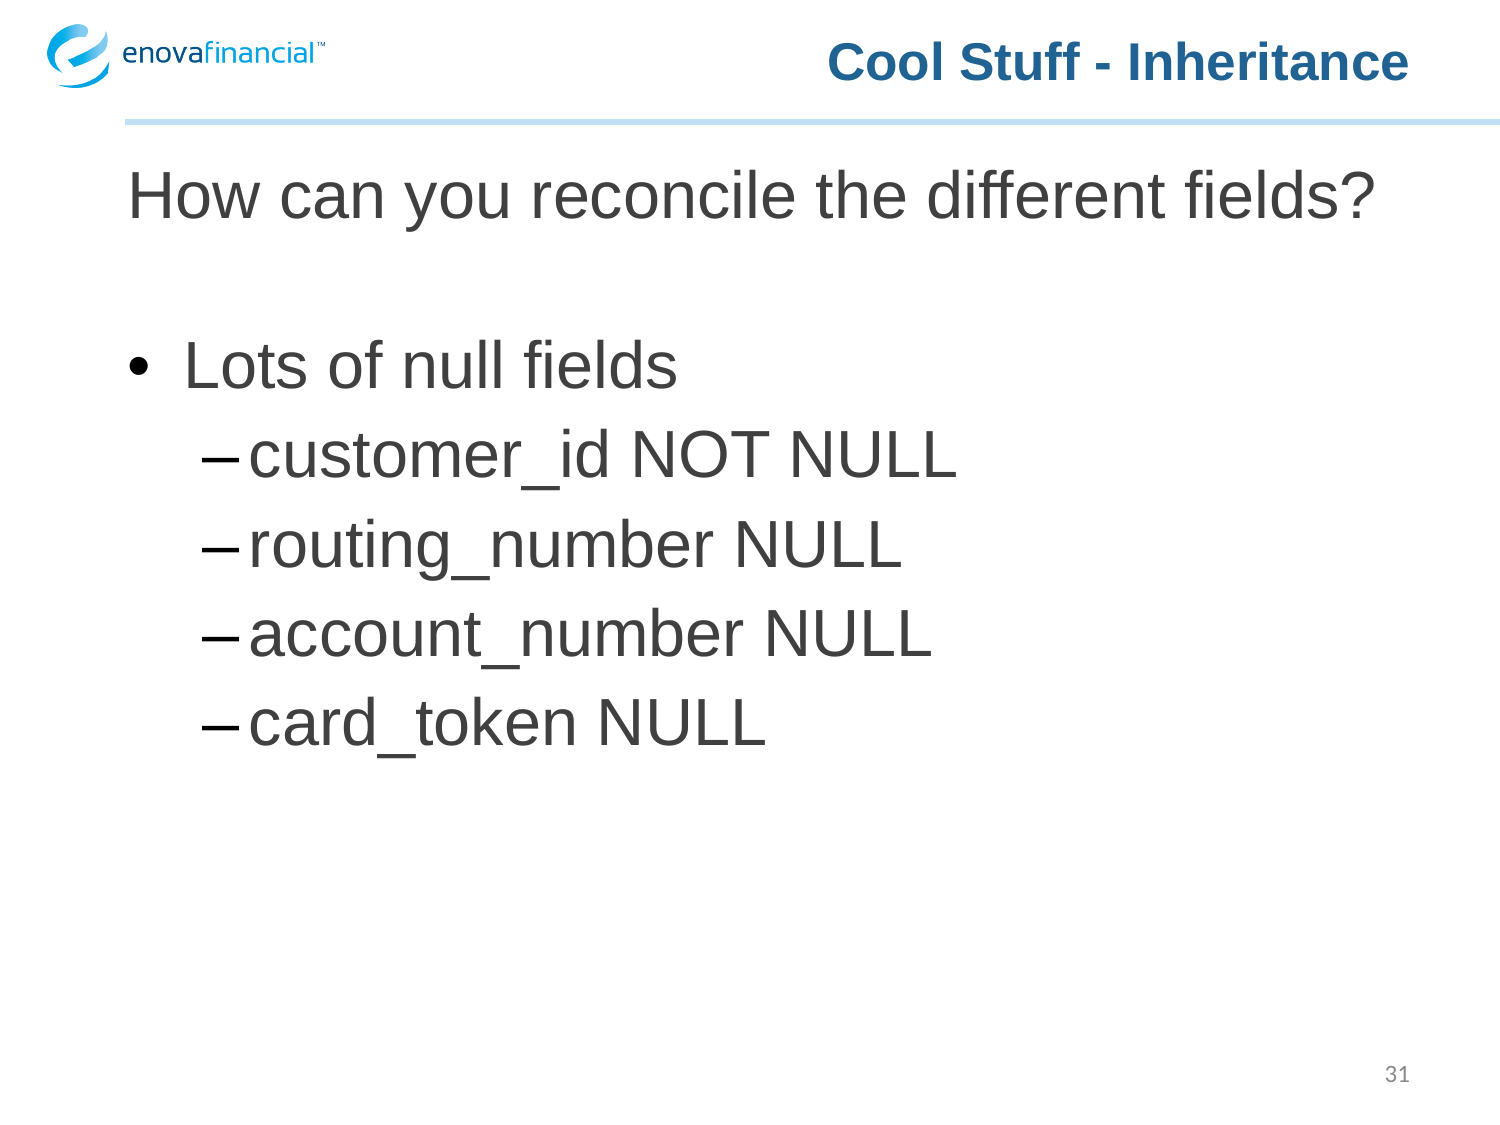

Cool Stuff - Inheritance
# How can you reconcile the different fields?
Lots of null fields
customer_id NOT NULL
routing_number NULL
account_number NULL
card_token NULL